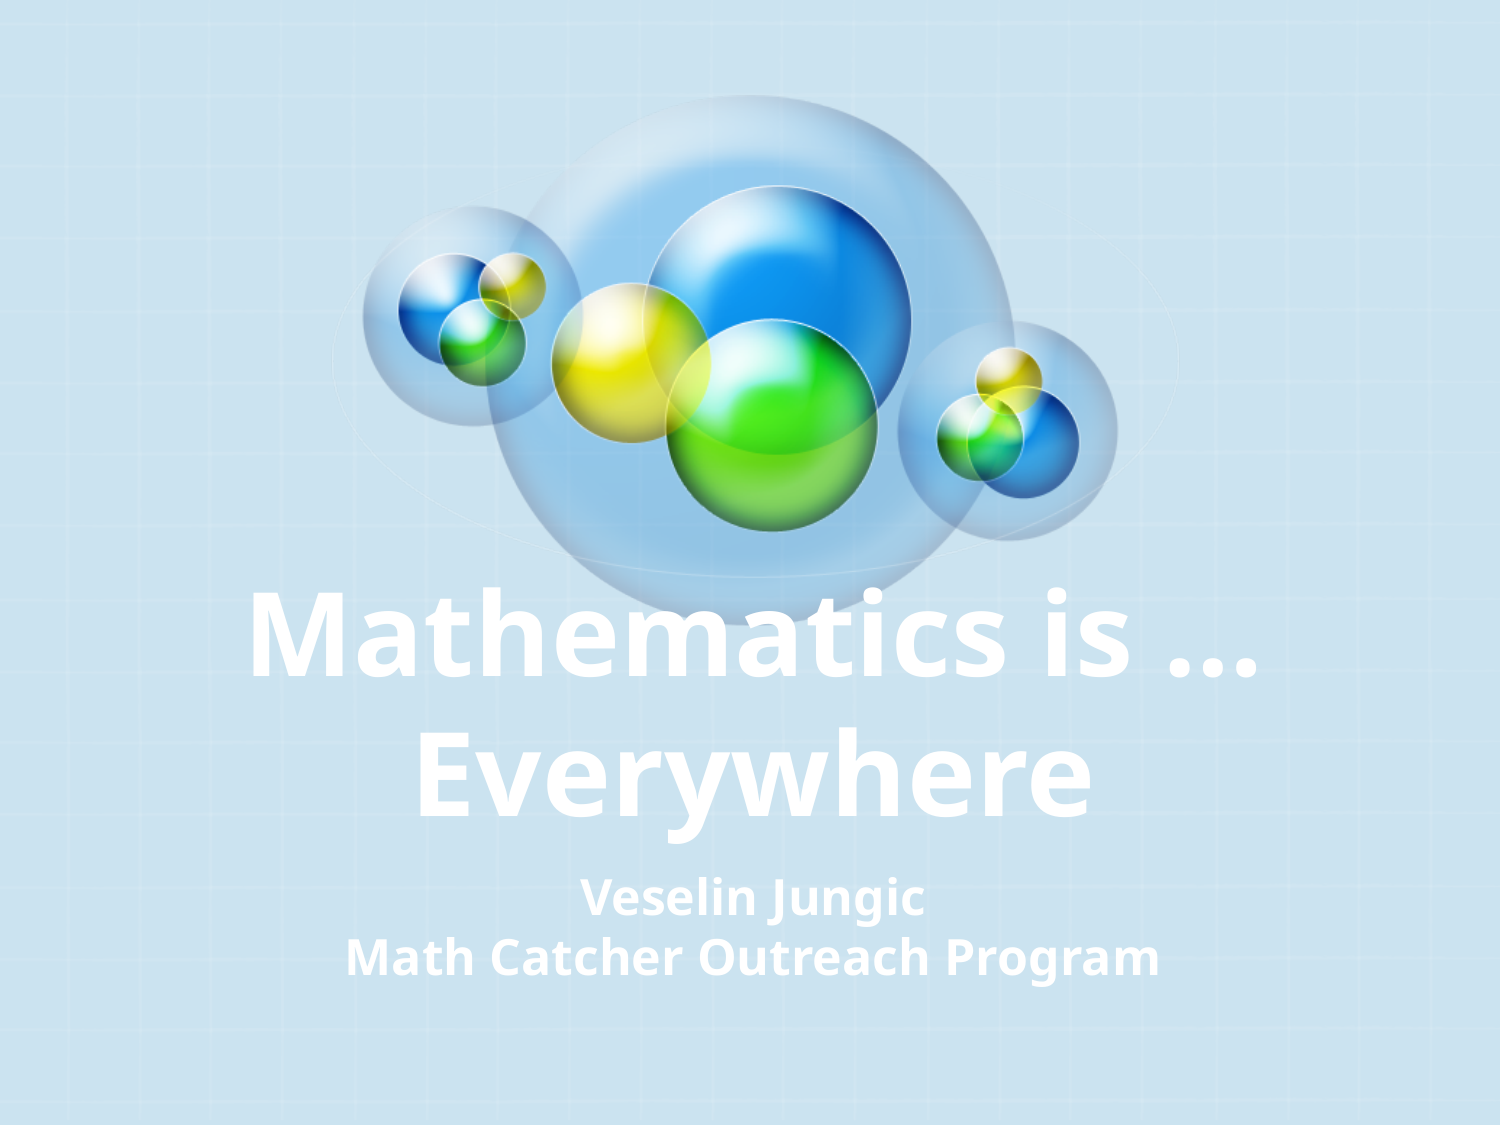

# Mathematics is … Everywhere
Veselin Jungic
Math Catcher Outreach Program